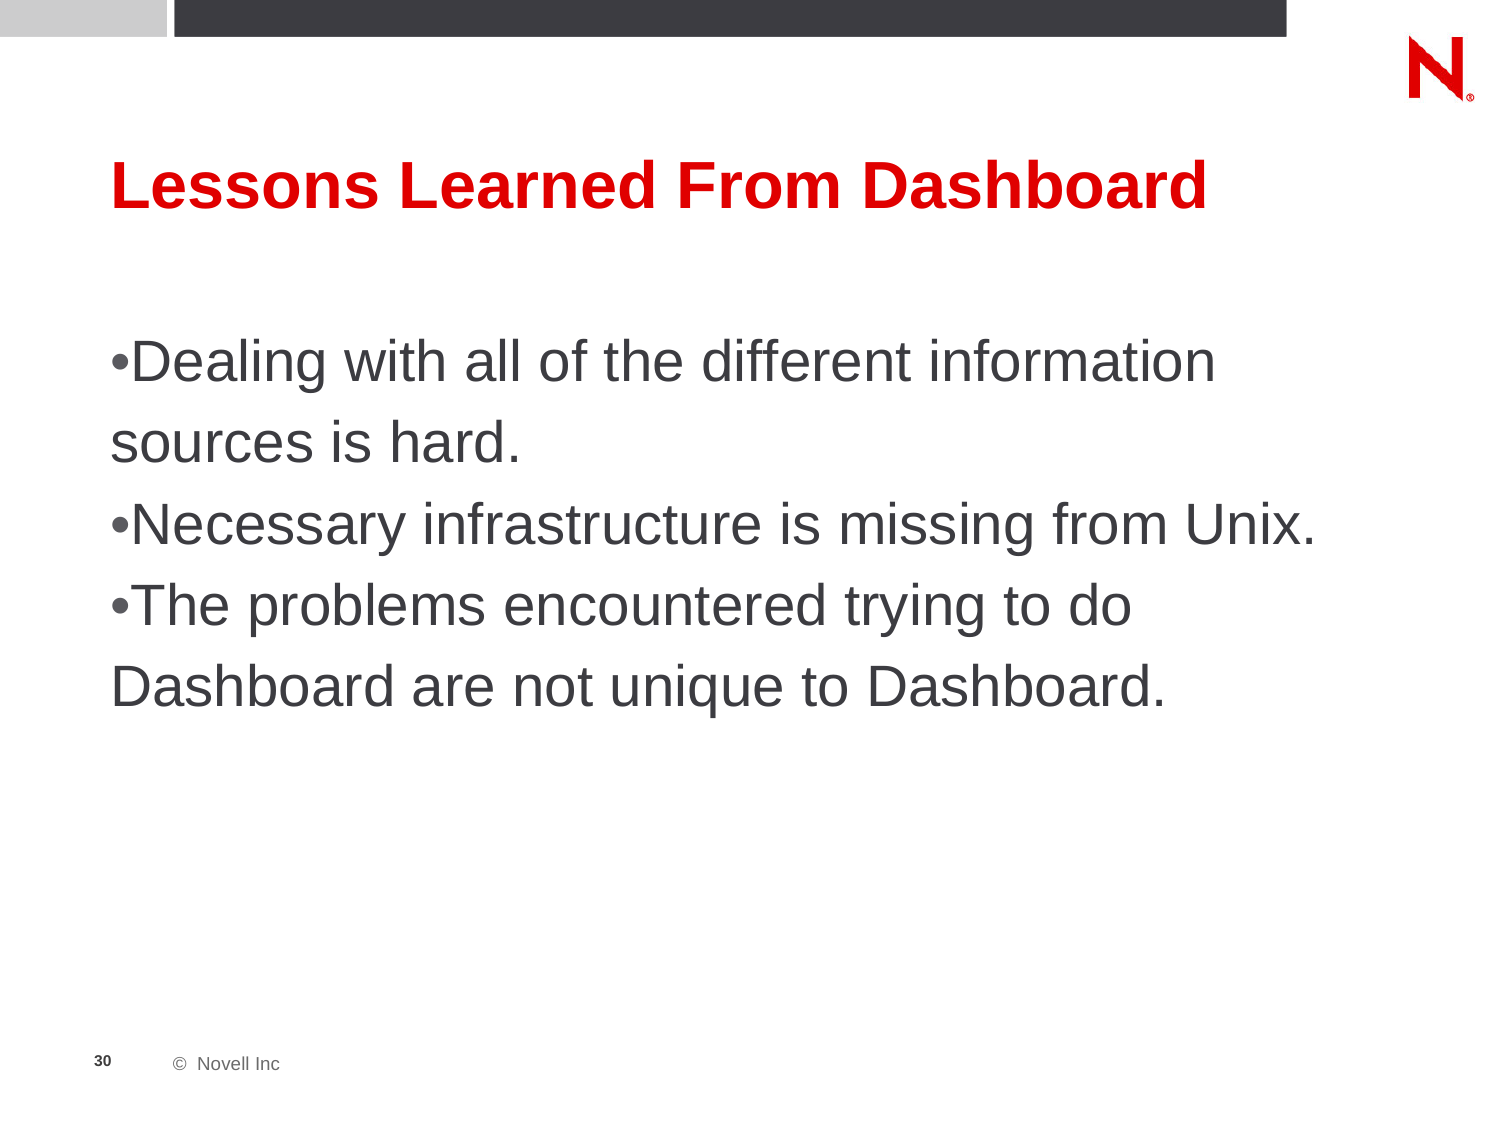

# Lessons Learned From Dashboard
Dealing with all of the different information sources is hard.
Necessary infrastructure is missing from Unix.
The problems encountered trying to do Dashboard are not unique to Dashboard.